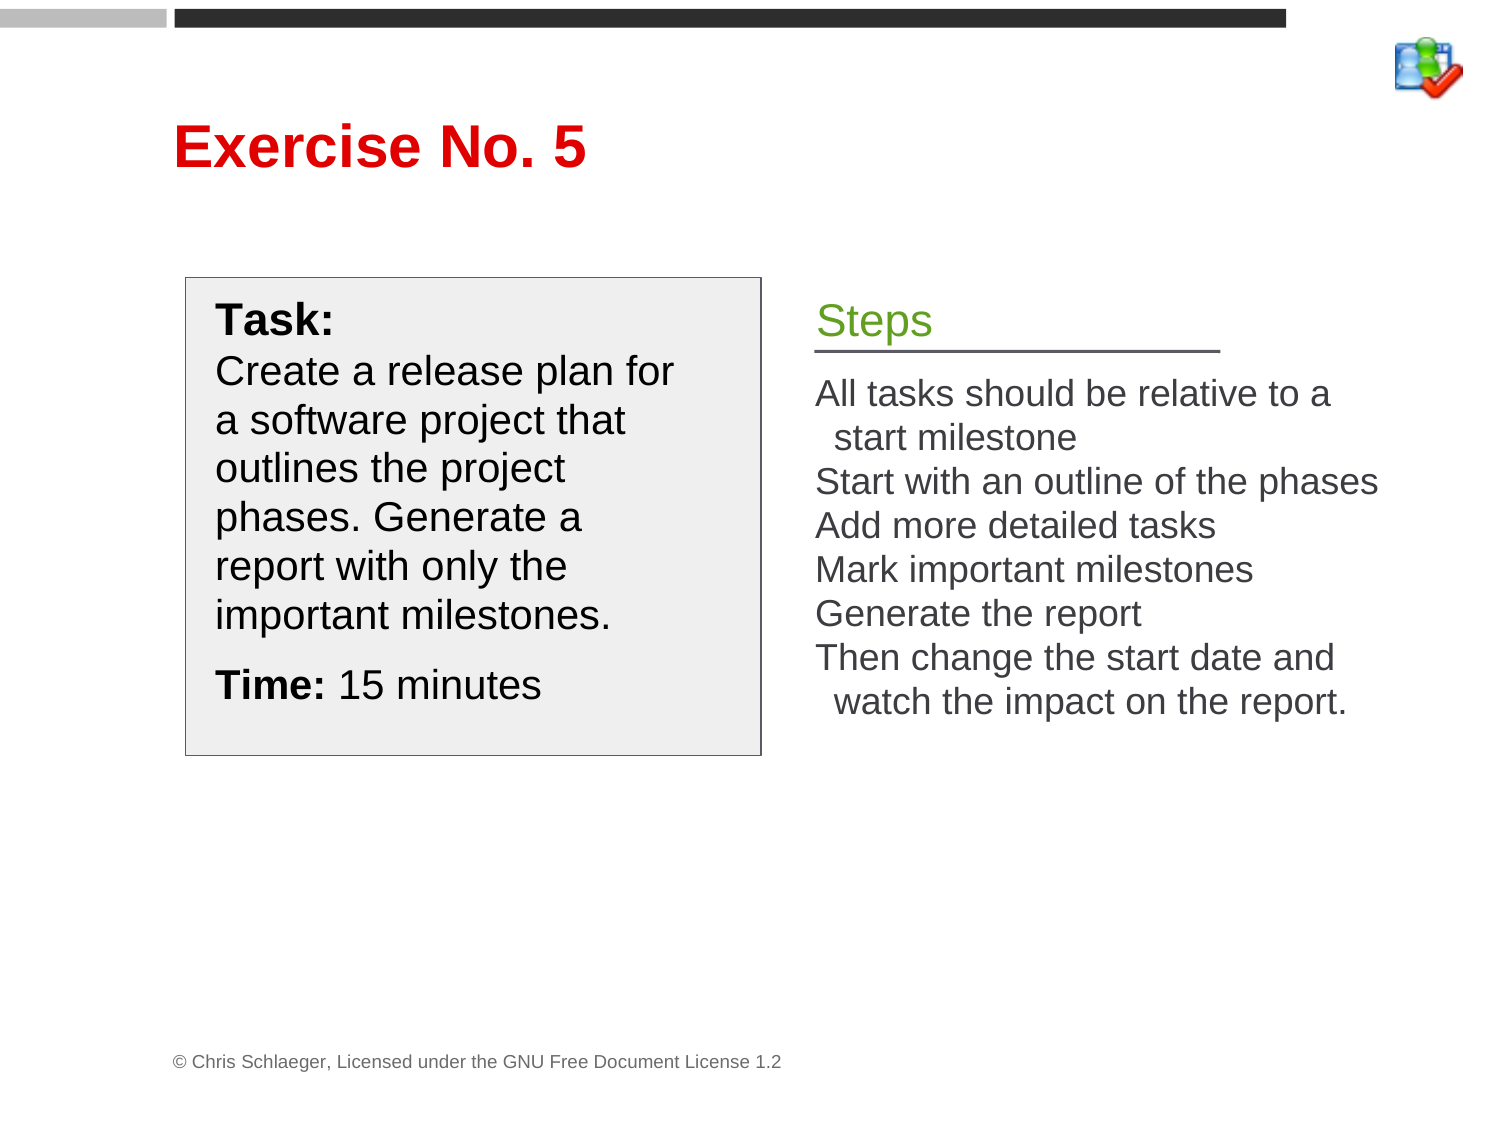

# Exercise No. 5
Task:
Create a release plan for a software project that outlines the project phases. Generate a report with only the important milestones.
Time: 15 minutes
Steps
All tasks should be relative to a start milestone
Start with an outline of the phases
Add more detailed tasks
Mark important milestones
Generate the report
Then change the start date and watch the impact on the report.